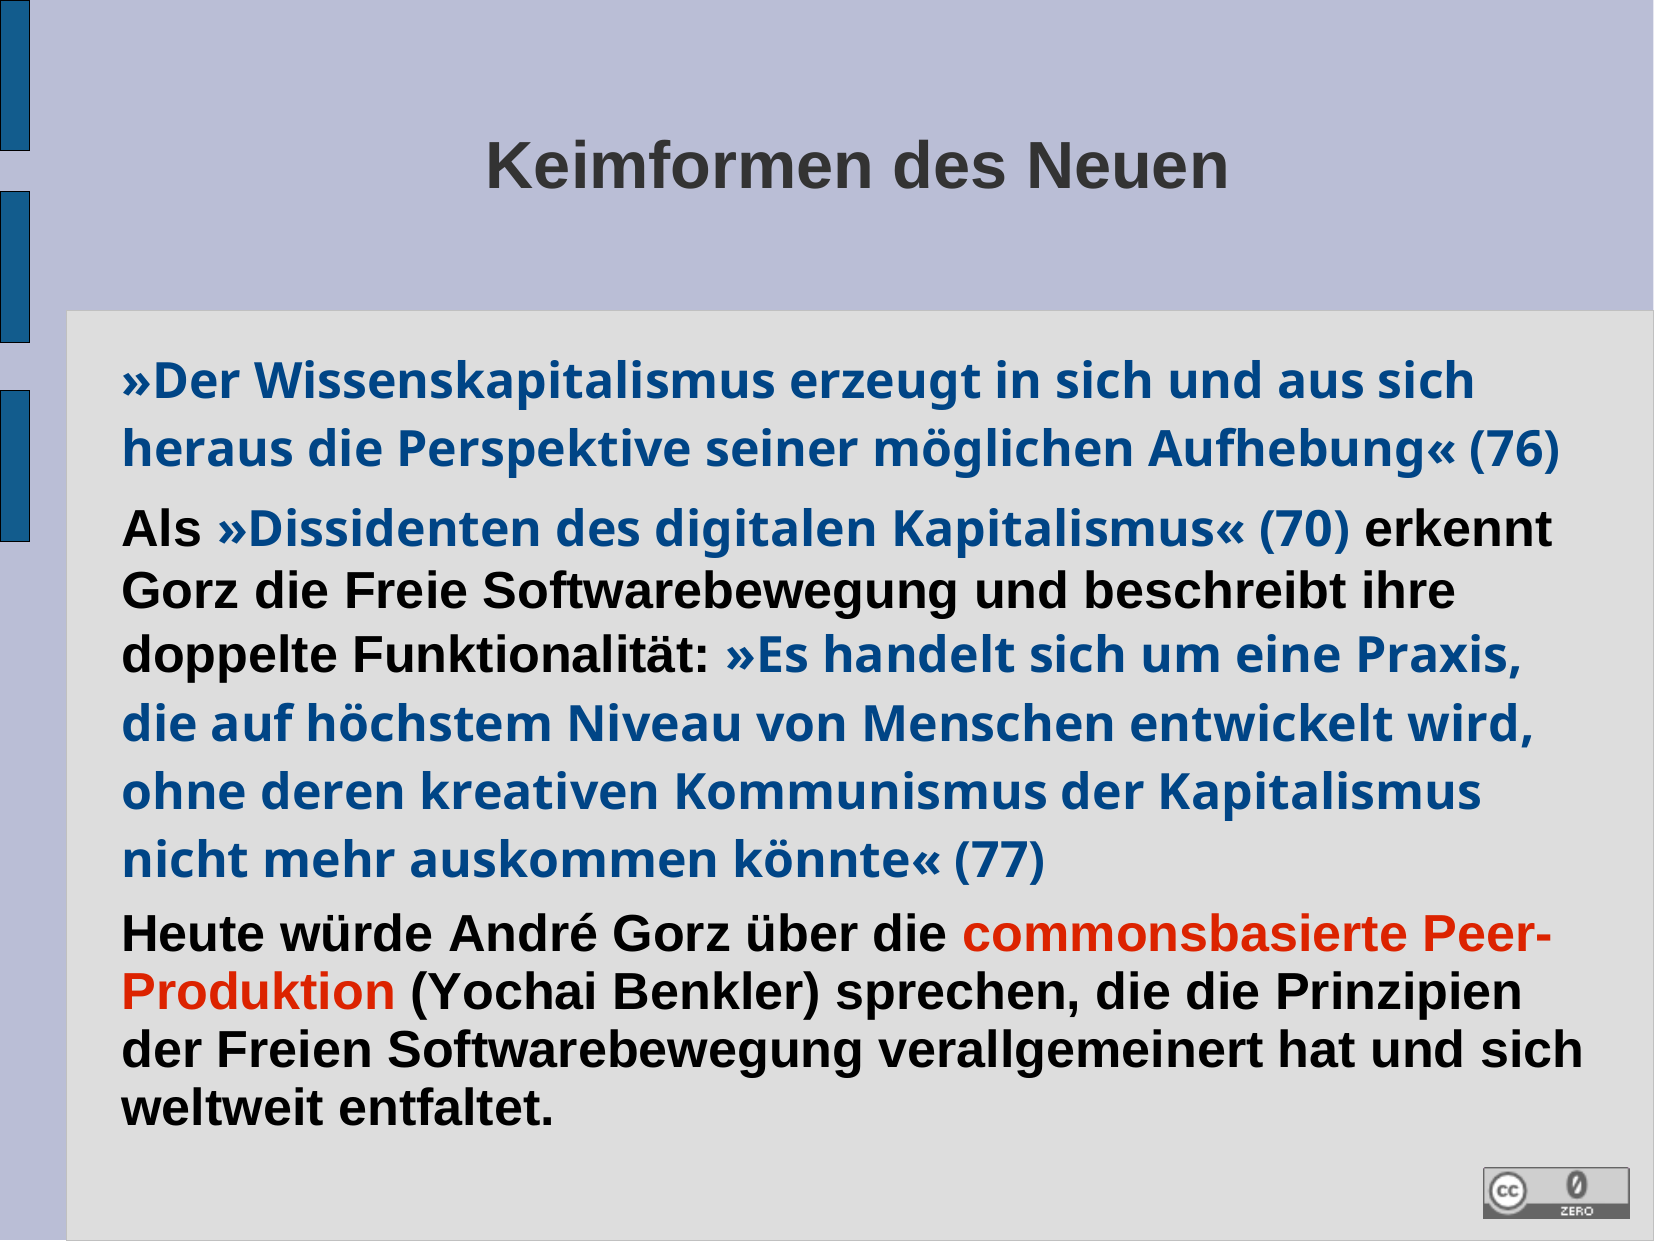

# Keimformen des Neuen
»Der Wissenskapitalismus erzeugt in sich und aus sich heraus die Perspektive seiner möglichen Aufhebung« (76)
Als »Dissidenten des digitalen Kapitalismus« (70) erkennt Gorz die Freie Softwarebewegung und beschreibt ihre doppelte Funktionalität: »Es handelt sich um eine Praxis, die auf höchstem Niveau von Menschen entwickelt wird, ohne deren kreativen Kommunismus der Kapitalismus nicht mehr auskommen könnte« (77)
Heute würde André Gorz über die commonsbasierte Peer-Produktion (Yochai Benkler) sprechen, die die Prinzipien der Freien Softwarebewegung verallgemeinert hat und sich weltweit entfaltet.